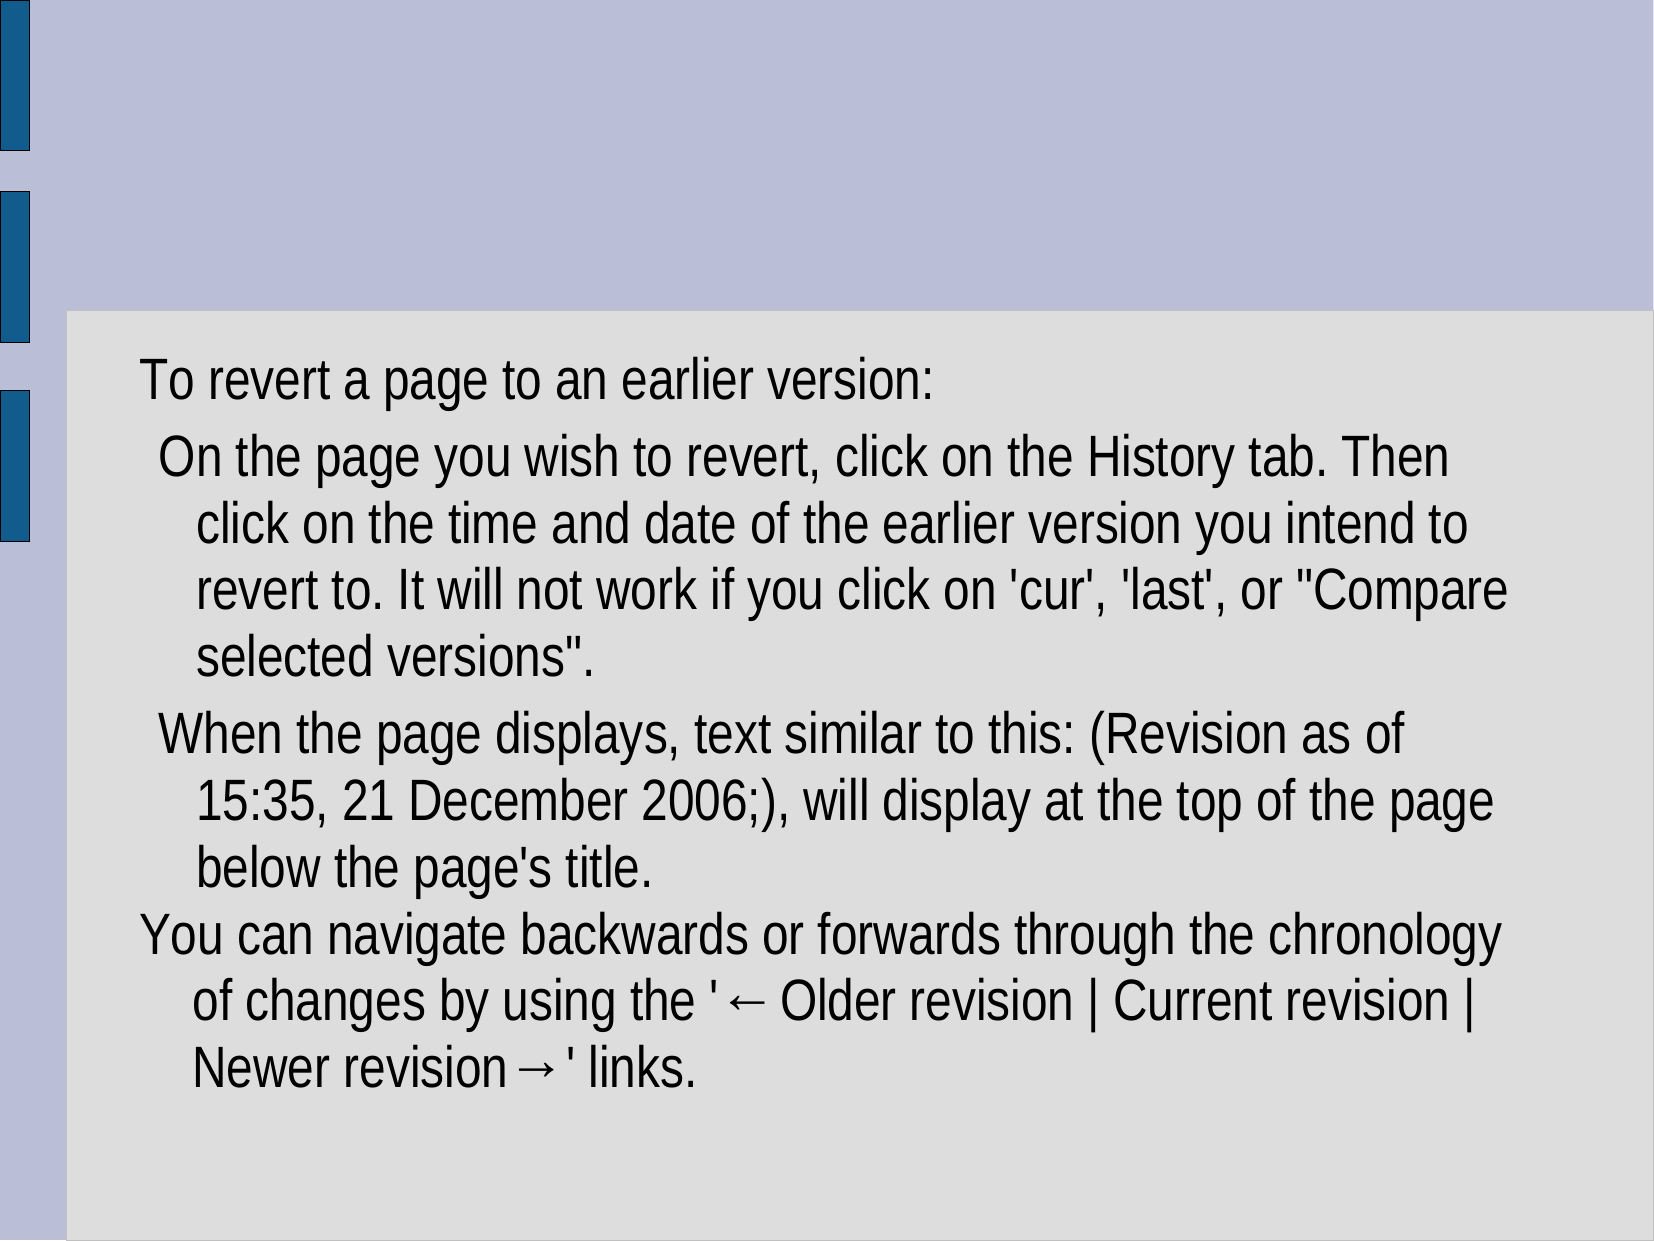

# To revert a page to an earlier version:
On the page you wish to revert, click on the History tab. Then click on the time and date of the earlier version you intend to revert to. It will not work if you click on 'cur', 'last', or "Compare selected versions".
When the page displays, text similar to this: (Revision as of 15:35, 21 December 2006;), will display at the top of the page below the page's title.
You can navigate backwards or forwards through the chronology of changes by using the '←Older revision | Current revision | Newer revision→' links.